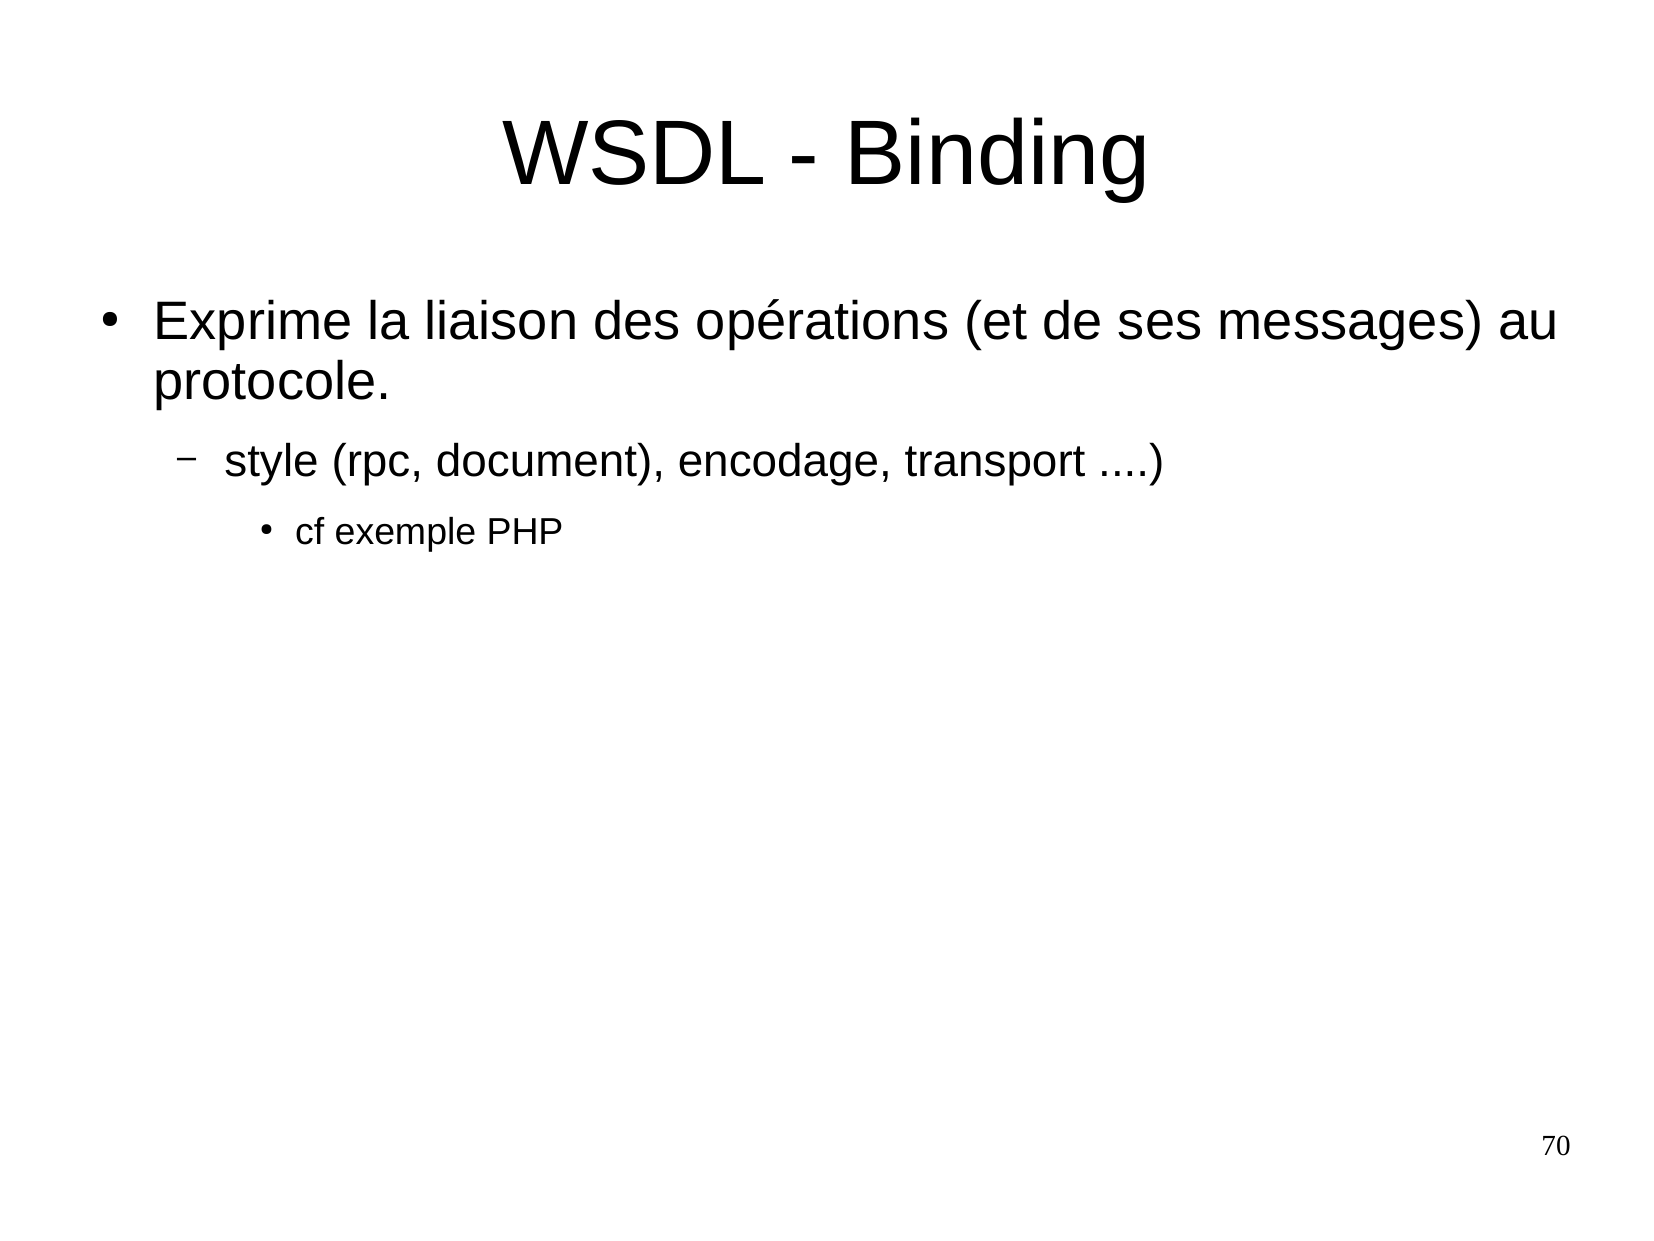

# WSDL - Binding
Exprime la liaison des opérations (et de ses messages) au protocole.
style (rpc, document), encodage, transport ....)
cf exemple PHP
70